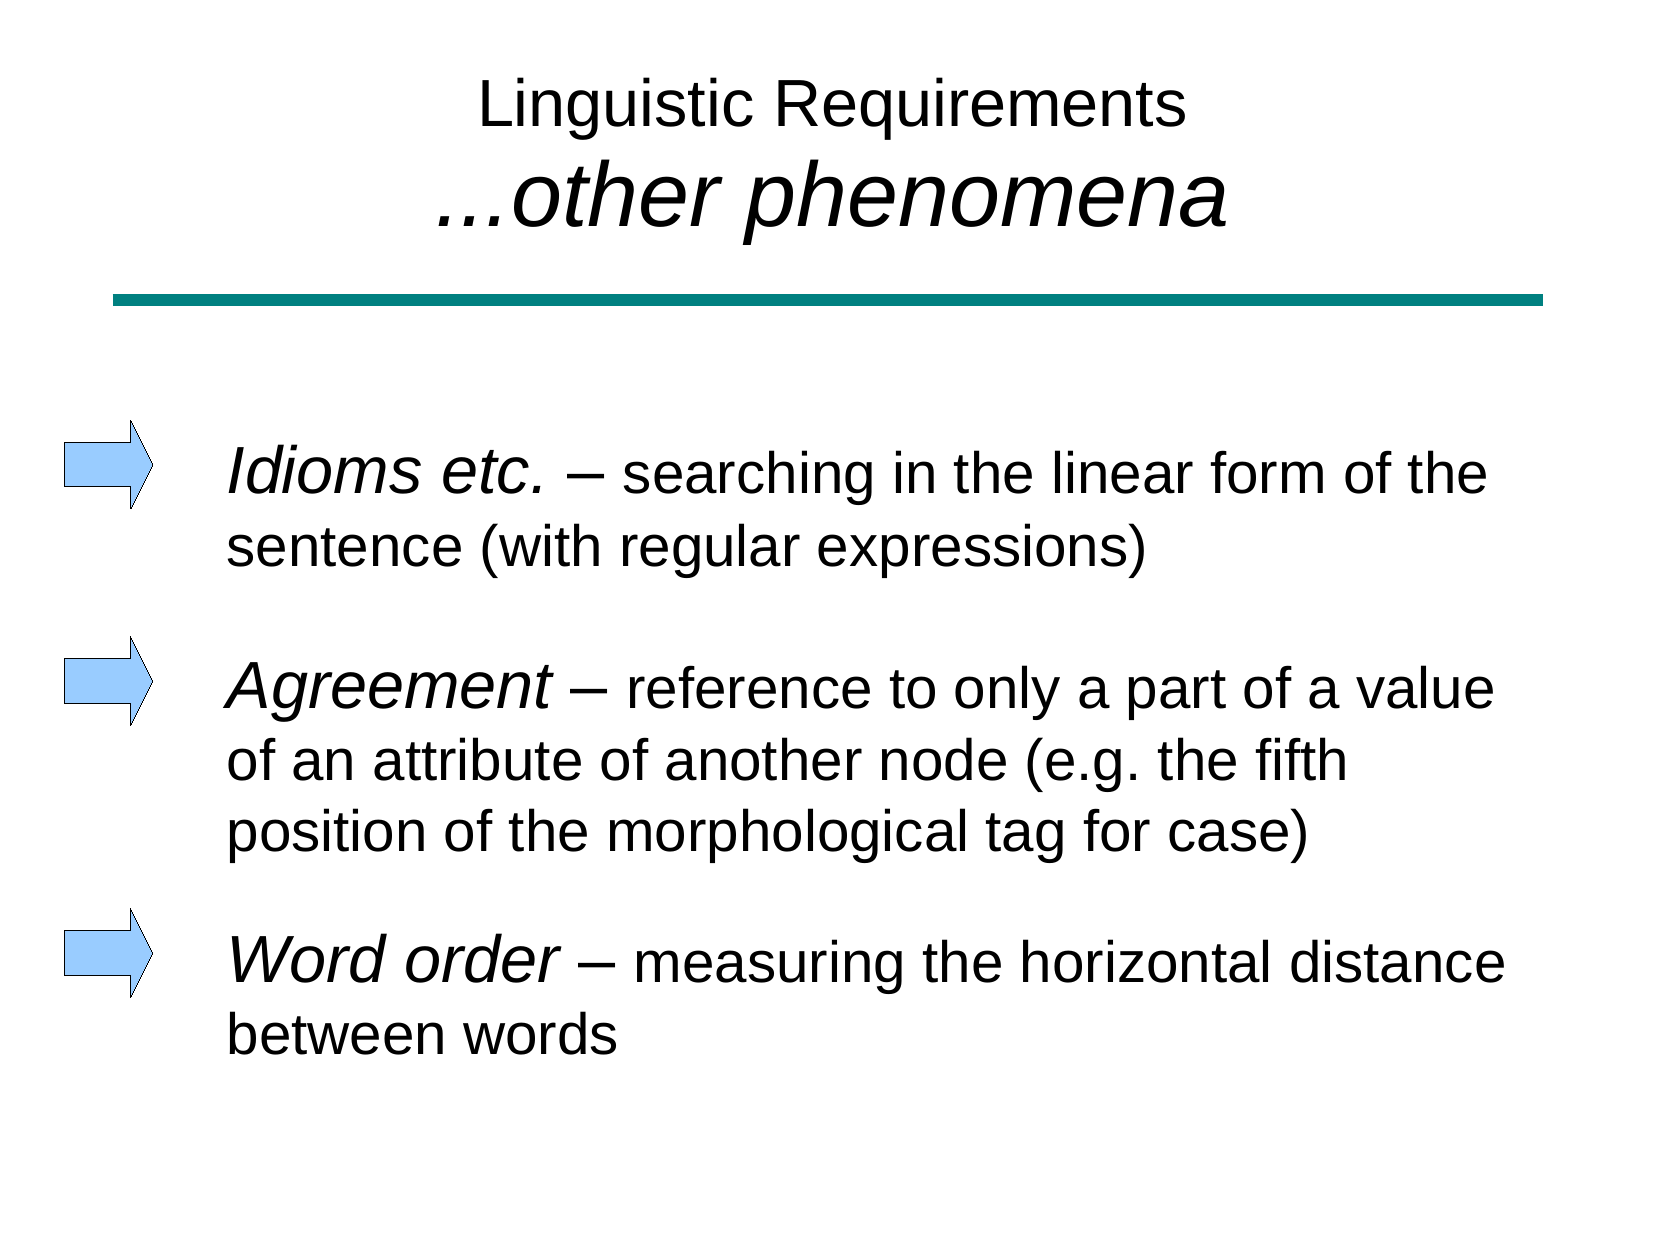

# Linguistic Requirements ...other phenomena
Idioms etc. – searching in the linear form of the
sentence (with regular expressions)
Agreement – reference to only a part of a value of an attribute of another node (e.g. the fifth position of the morphological tag for case)
Word order – measuring the horizontal distance between words